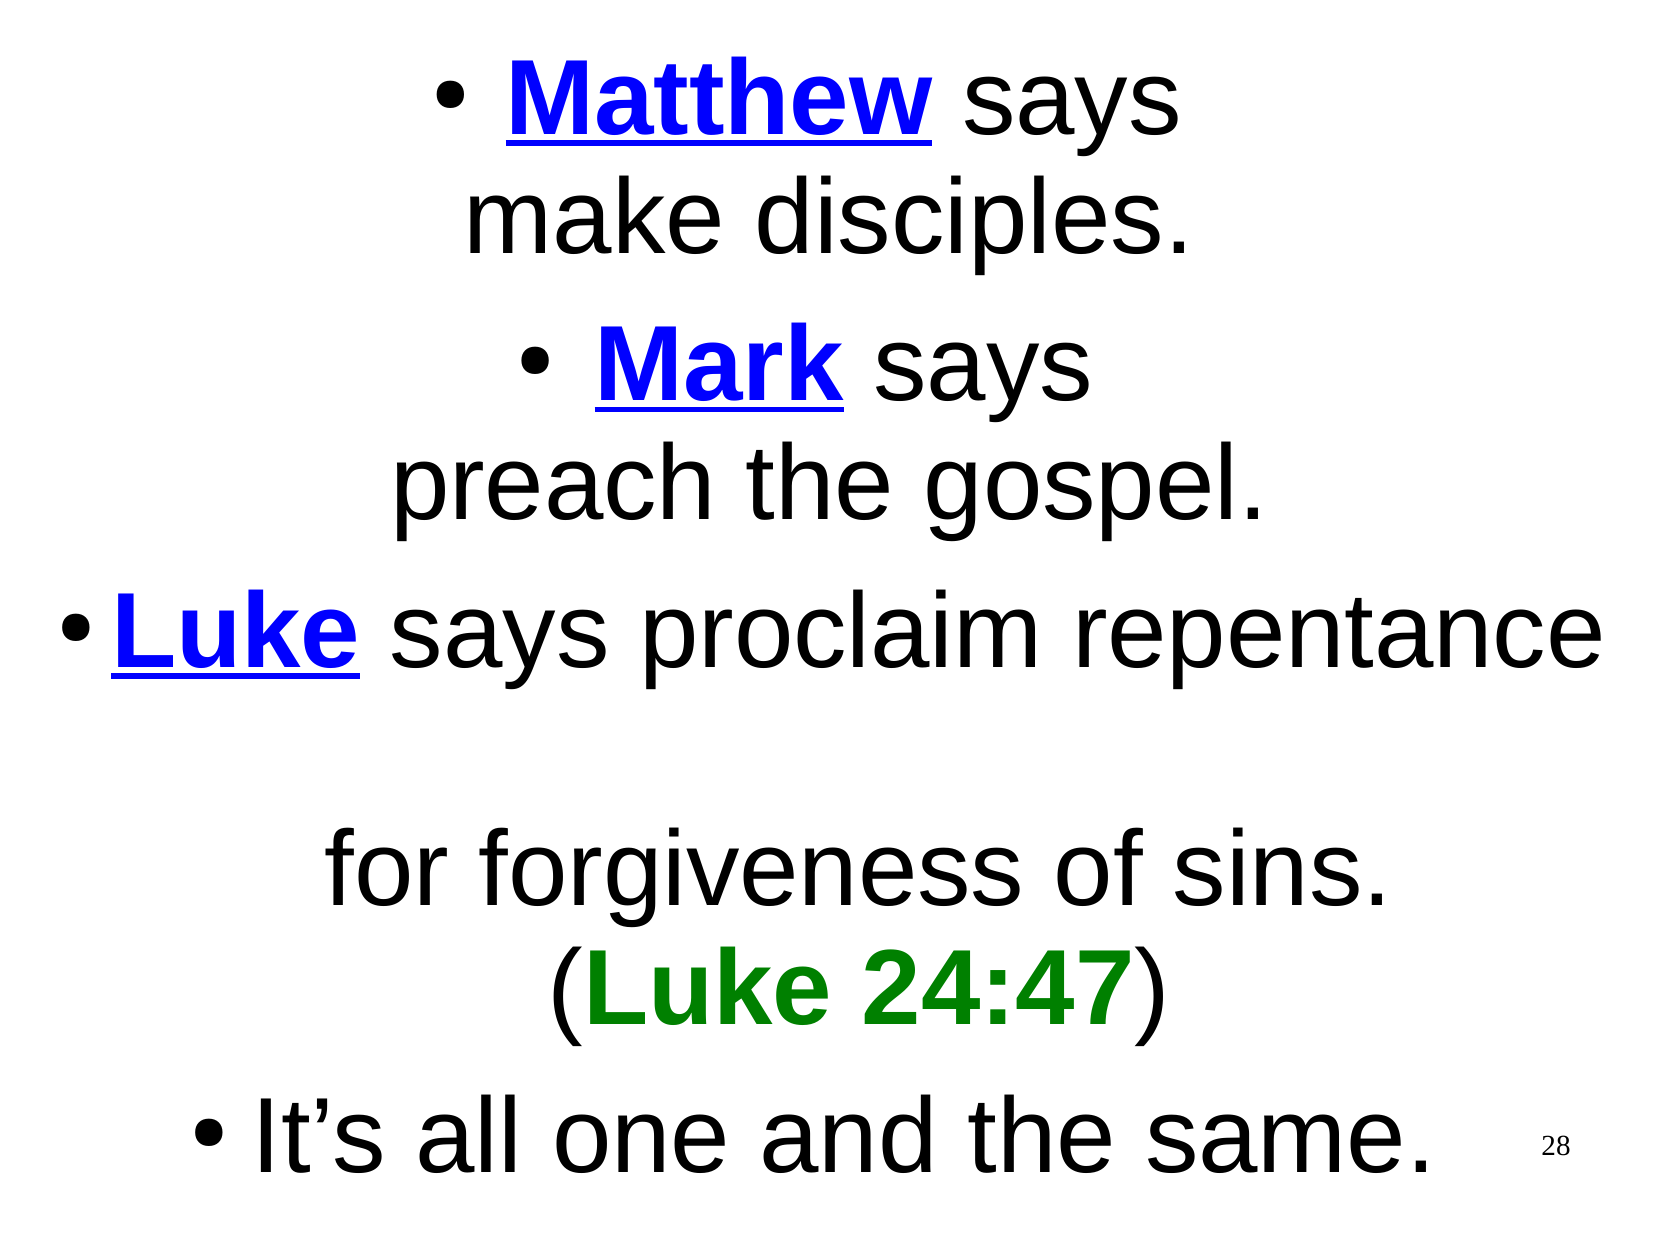

# Matthew says make disciples.
Mark says
preach the gospel.
Luke says proclaim repentance
for forgiveness of sins.
(Luke 24:47)
It’s all one and the same.
28